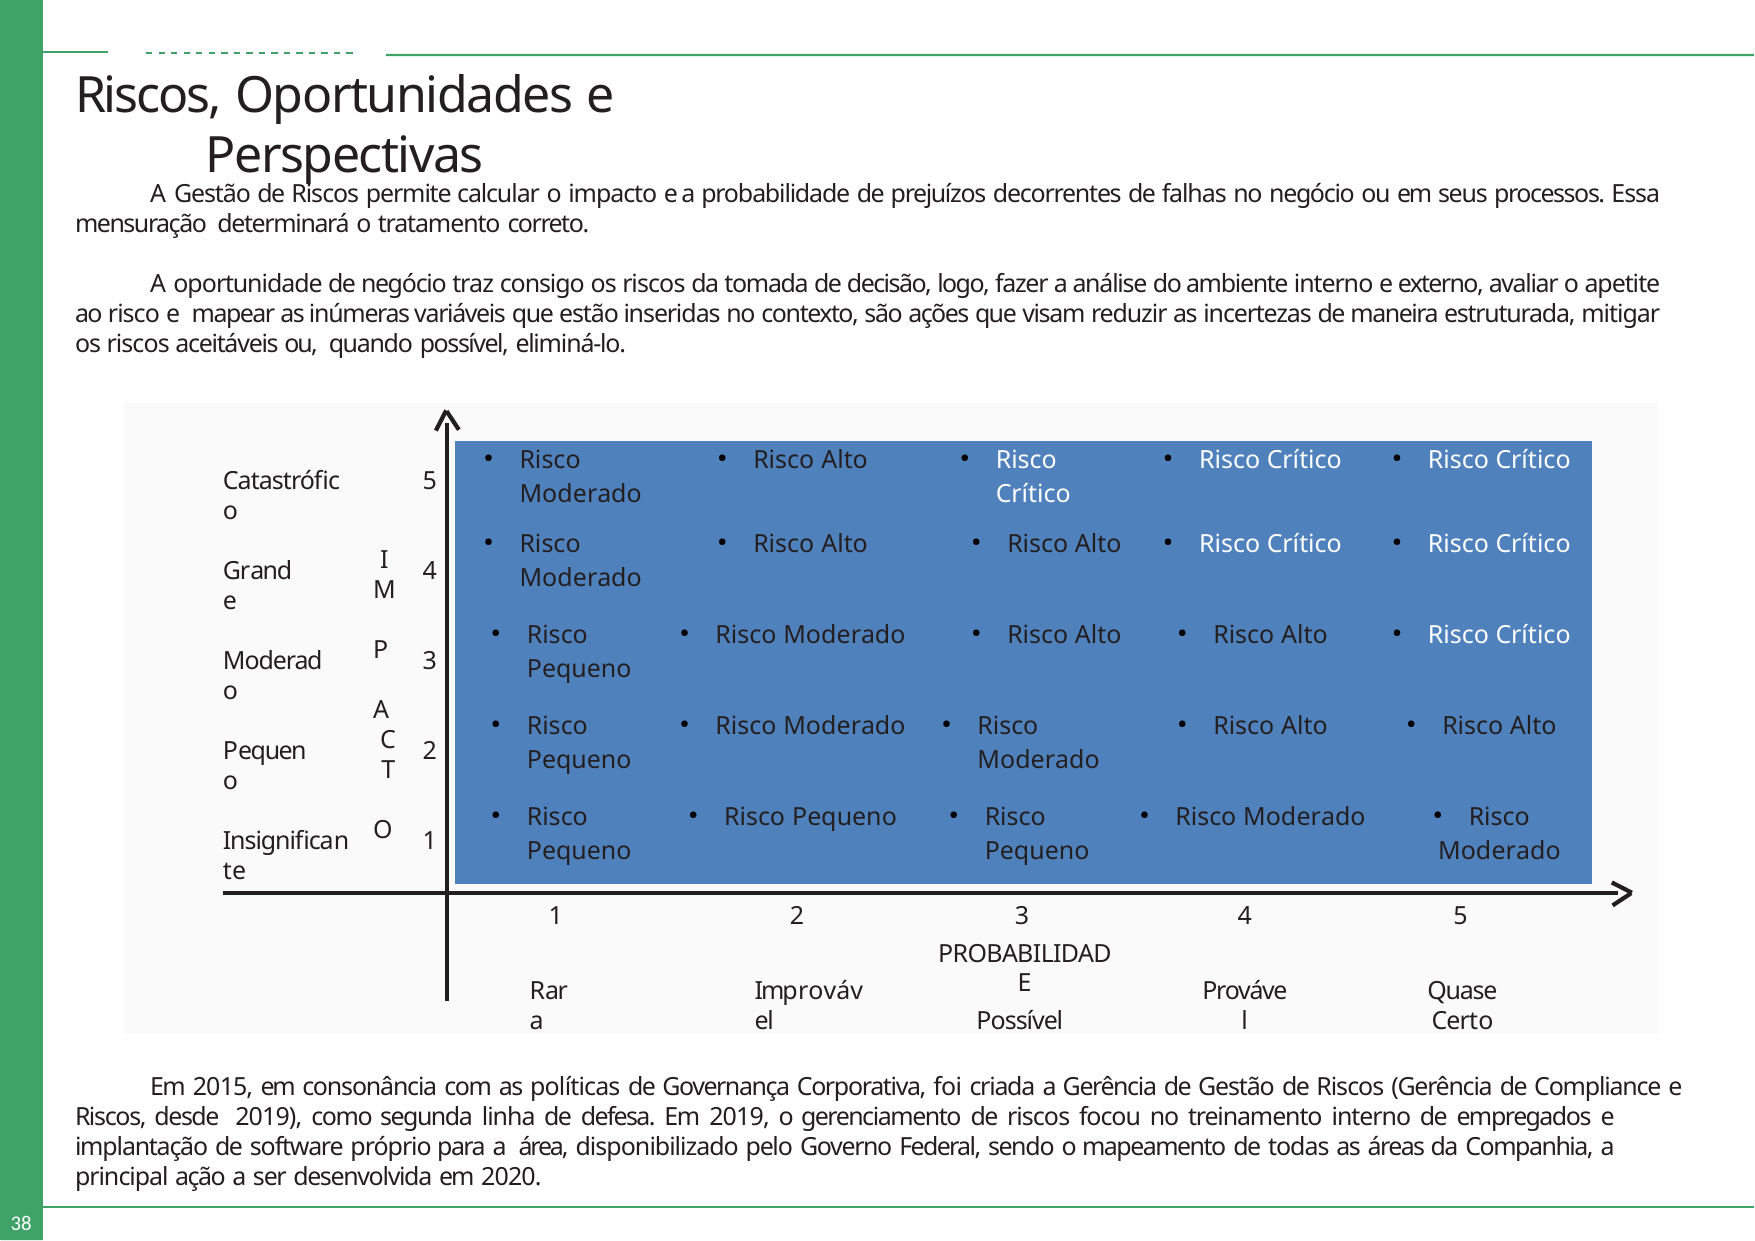

# Riscos, Oportunidades e Perspectivas
A Gestão de Riscos permite calcular o impacto e a probabilidade de prejuízos decorrentes de falhas no negócio ou em seus processos. Essa mensuração determinará o tratamento correto.
A oportunidade de negócio traz consigo os riscos da tomada de decisão, logo, fazer a análise do ambiente interno e externo, avaliar o apetite ao risco e mapear as inúmeras variáveis que estão inseridas no contexto, são ações que visam reduzir as incertezas de maneira estruturada, mitigar os riscos aceitáveis ou, quando possível, eliminá-lo.
| Risco Moderado | Risco Alto | Risco Crítico | Risco Crítico | Risco Crítico |
| --- | --- | --- | --- | --- |
| Risco Moderado | Risco Alto | Risco Alto | Risco Crítico | Risco Crítico |
| Risco Pequeno | Risco Moderado | Risco Alto | Risco Alto | Risco Crítico |
| Risco Pequeno | Risco Moderado | Risco Moderado | Risco Alto | Risco Alto |
| Risco Pequeno | Risco Pequeno | Risco Pequeno | Risco Moderado | Risco Moderado |
Catastrófico
5
I M P A C T O
Grande
4
Moderado
3
Pequeno
2
Insignificante
1
3
PROBABILIDADE
Possível
1
Rara
2
Improvável
4
Provável
5
Quase Certo
Em 2015, em consonância com as políticas de Governança Corporativa, foi criada a Gerência de Gestão de Riscos (Gerência de Compliance e Riscos, desde 2019), como segunda linha de defesa. Em 2019, o gerenciamento de riscos focou no treinamento interno de empregados e implantação de software próprio para a área, disponibilizado pelo Governo Federal, sendo o mapeamento de todas as áreas da Companhia, a principal ação a ser desenvolvida em 2020.
38